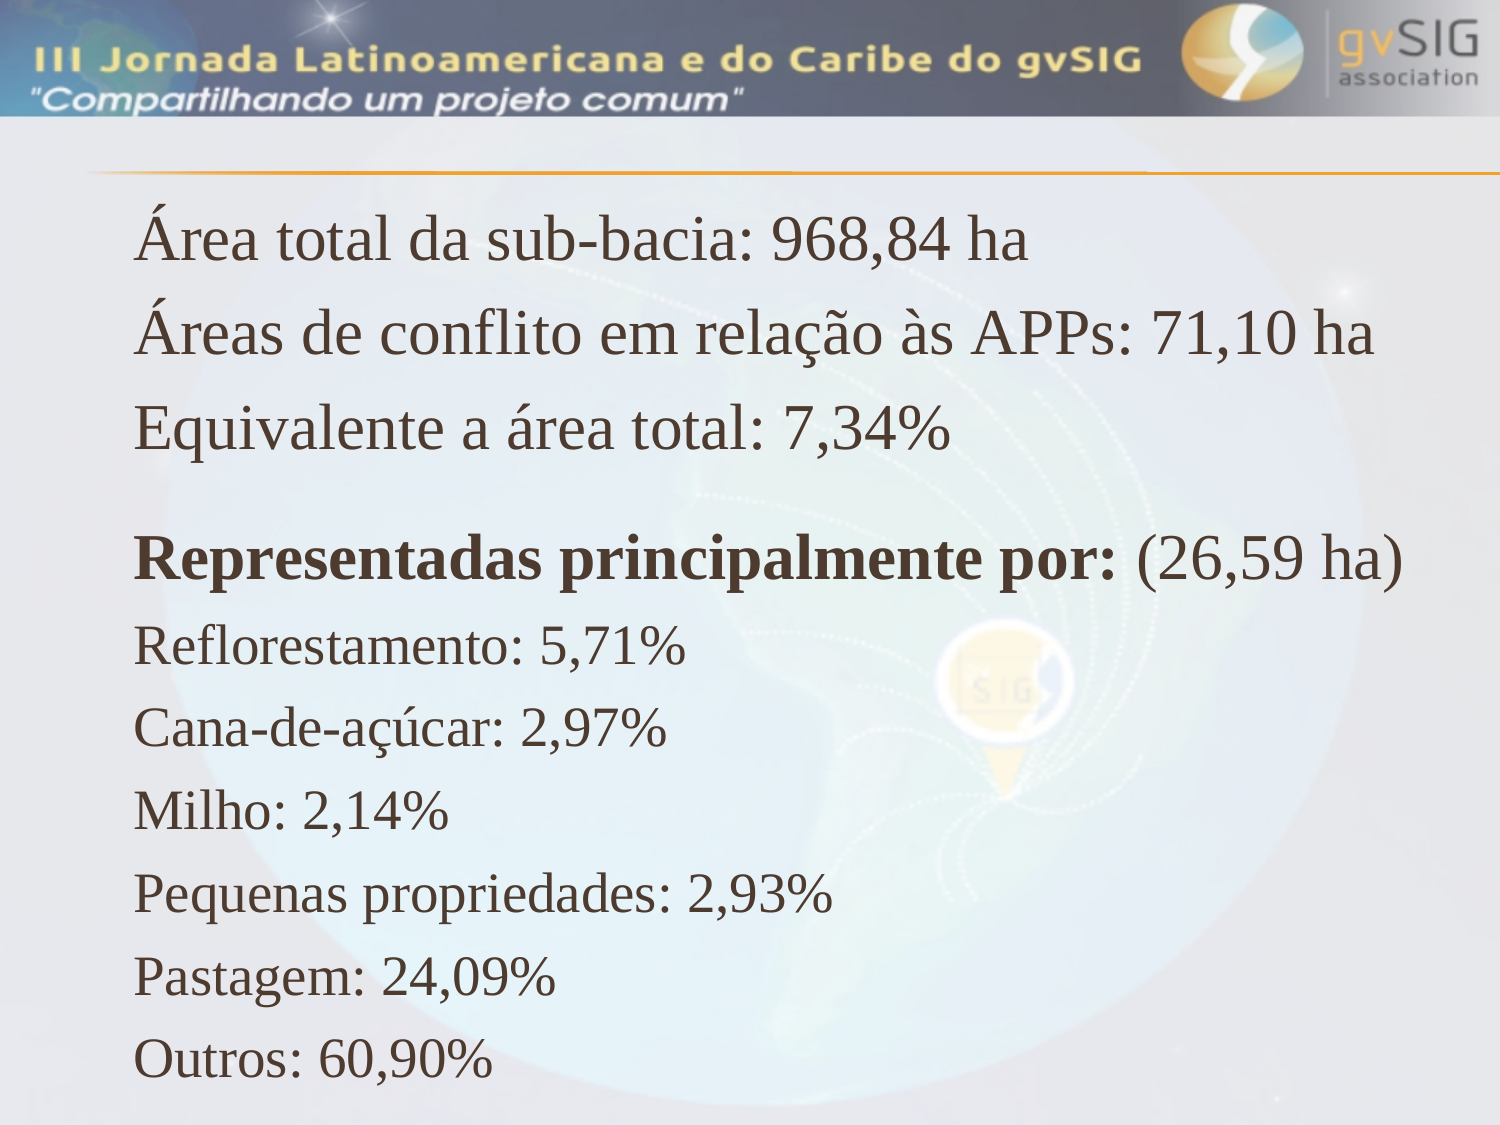

# Área total da sub-bacia: 968,84 ha
Áreas de conflito em relação às APPs: 71,10 ha
Equivalente a área total: 7,34%
Representadas principalmente por: (26,59 ha)
Reflorestamento: 5,71%
Cana-de-açúcar: 2,97%
Milho: 2,14%
Pequenas propriedades: 2,93%
Pastagem: 24,09%
Outros: 60,90%